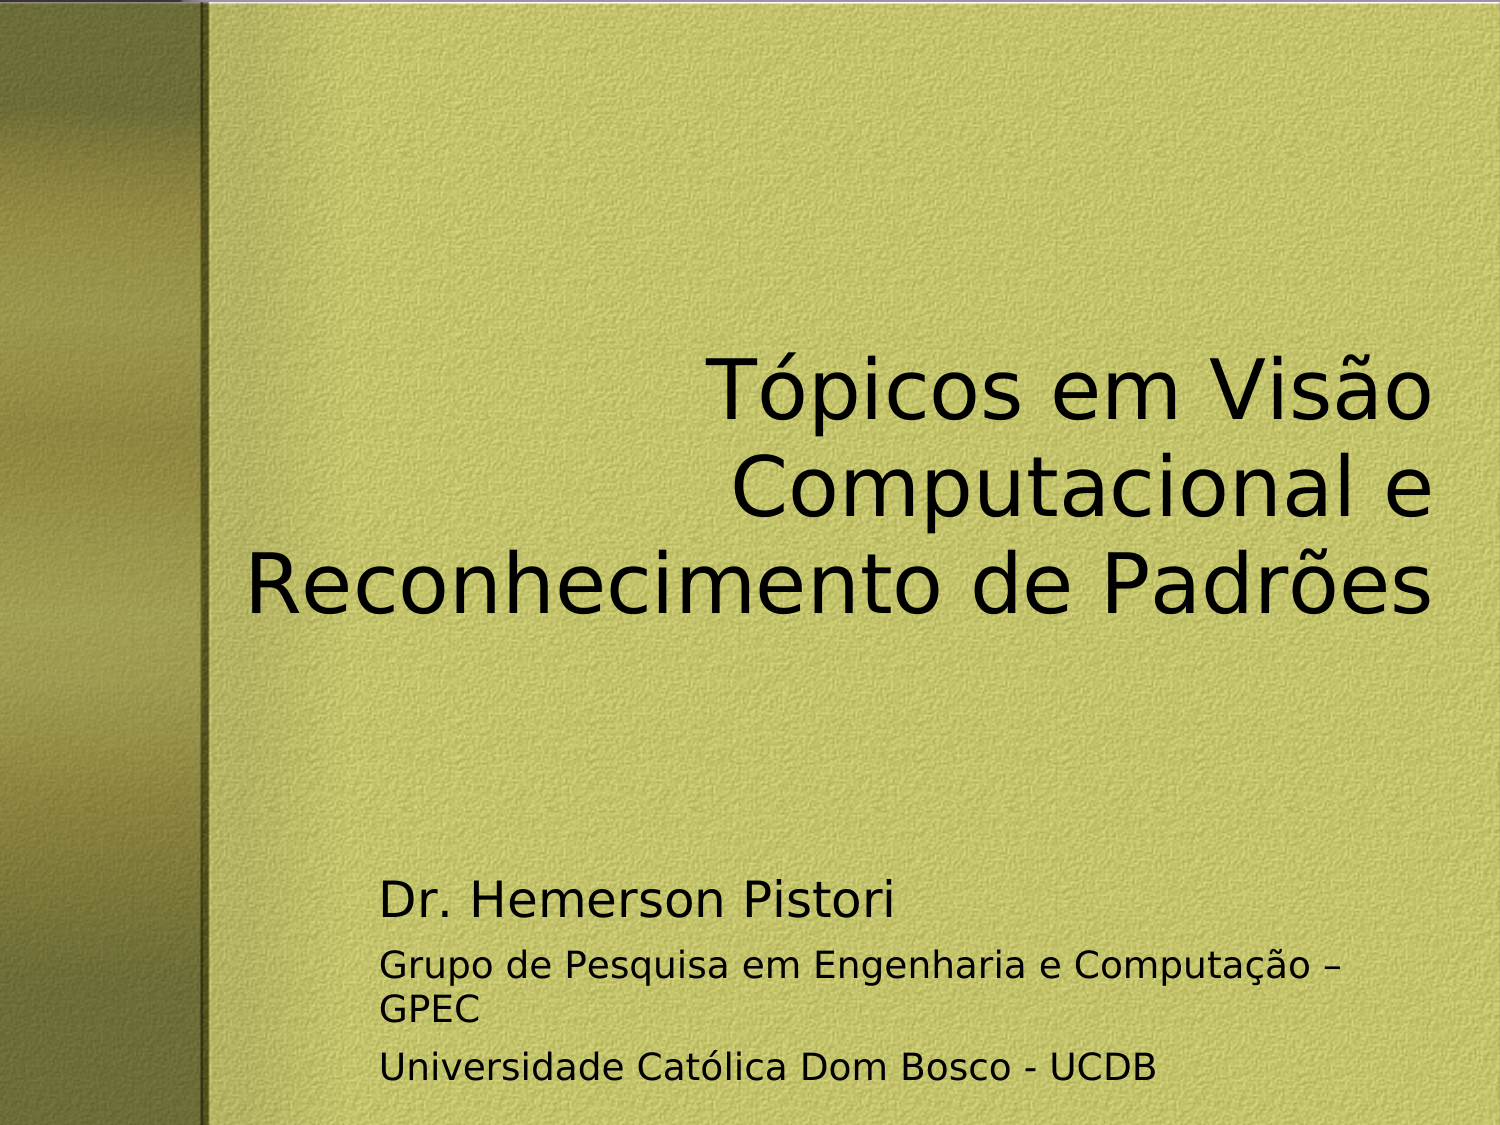

# Tópicos em Visão Computacional e Reconhecimento de Padrões
Dr. Hemerson Pistori
Grupo de Pesquisa em Engenharia e Computação – GPEC
Universidade Católica Dom Bosco - UCDB